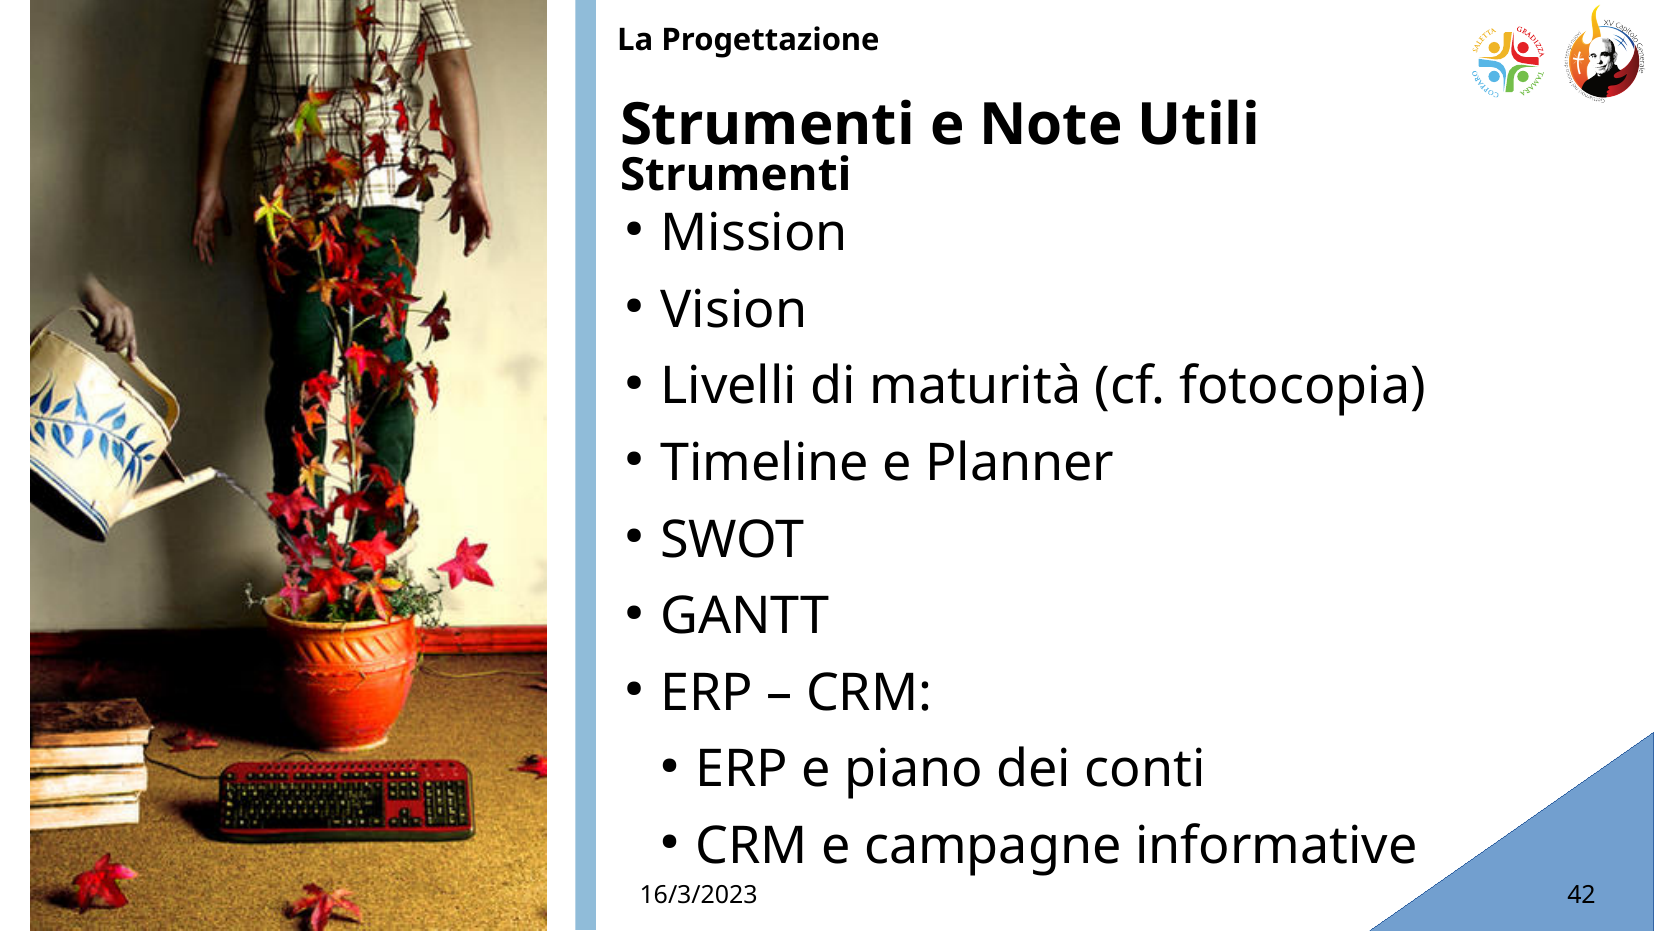

La Progettazione
Strumenti e Note Utili
Strumenti
# Mission
Vision
Livelli di maturità (cf. fotocopia)
Timeline e Planner
SWOT
GANTT
ERP – CRM:
ERP e piano dei conti
CRM e campagne informative